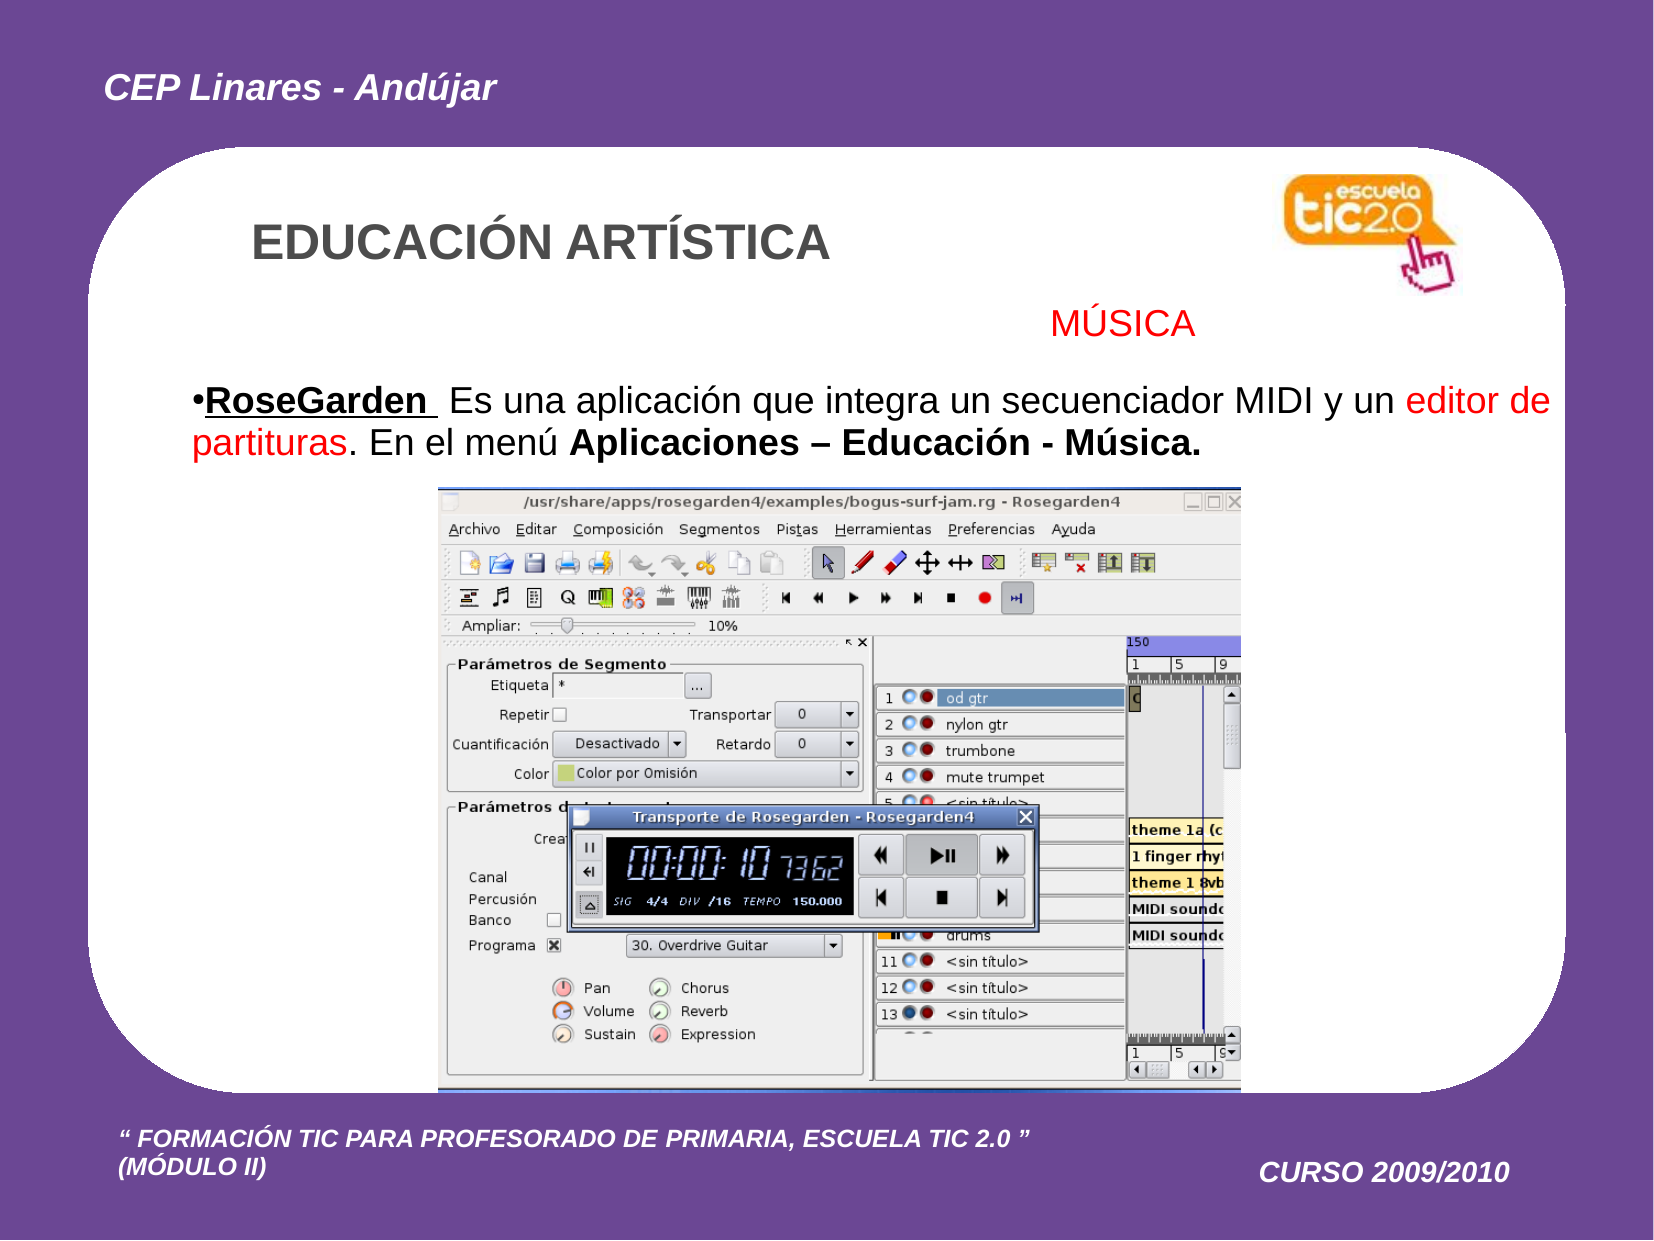

EDUCACIÓN ARTÍSTICA
MÚSICA
RoseGarden Es una aplicación que integra un secuenciador MIDI y un editor de partituras. En el menú Aplicaciones – Educación - Música.